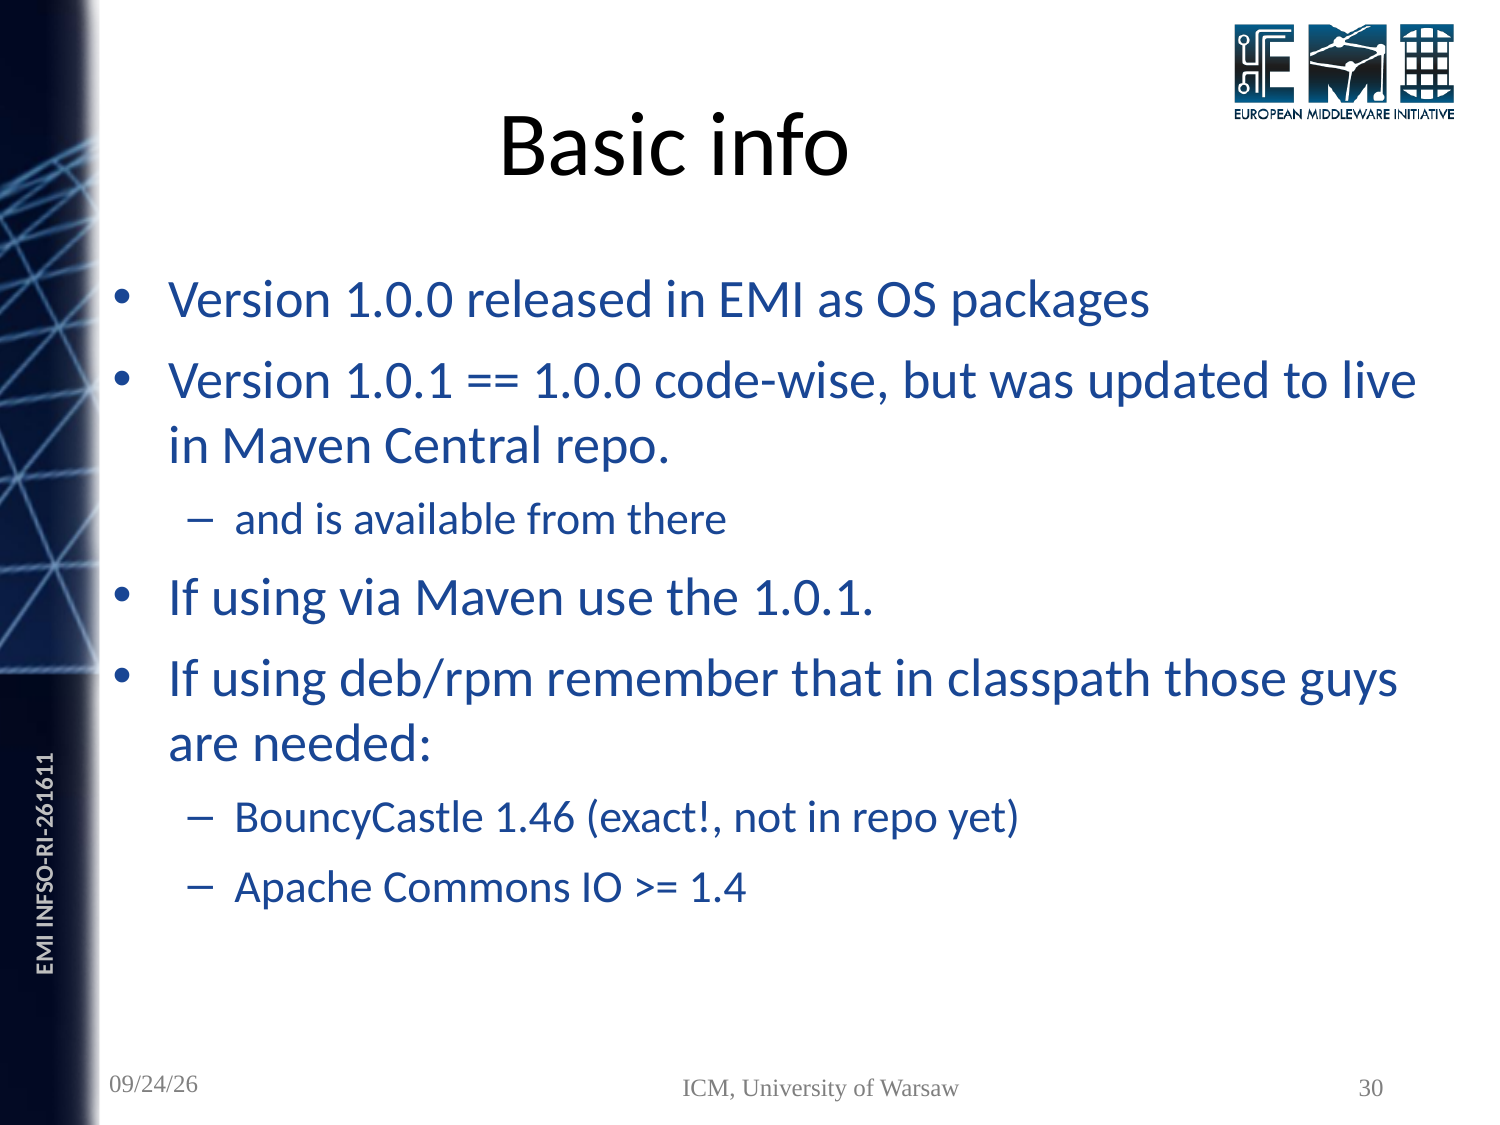

# Basic info
Version 1.0.0 released in EMI as OS packages
Version 1.0.1 == 1.0.0 code-wise, but was updated to live in Maven Central repo.
and is available from there
If using via Maven use the 1.0.1.
If using deb/rpm remember that in classpath those guys are needed:
BouncyCastle 1.46 (exact!, not in repo yet)
Apache Commons IO >= 1.4
30